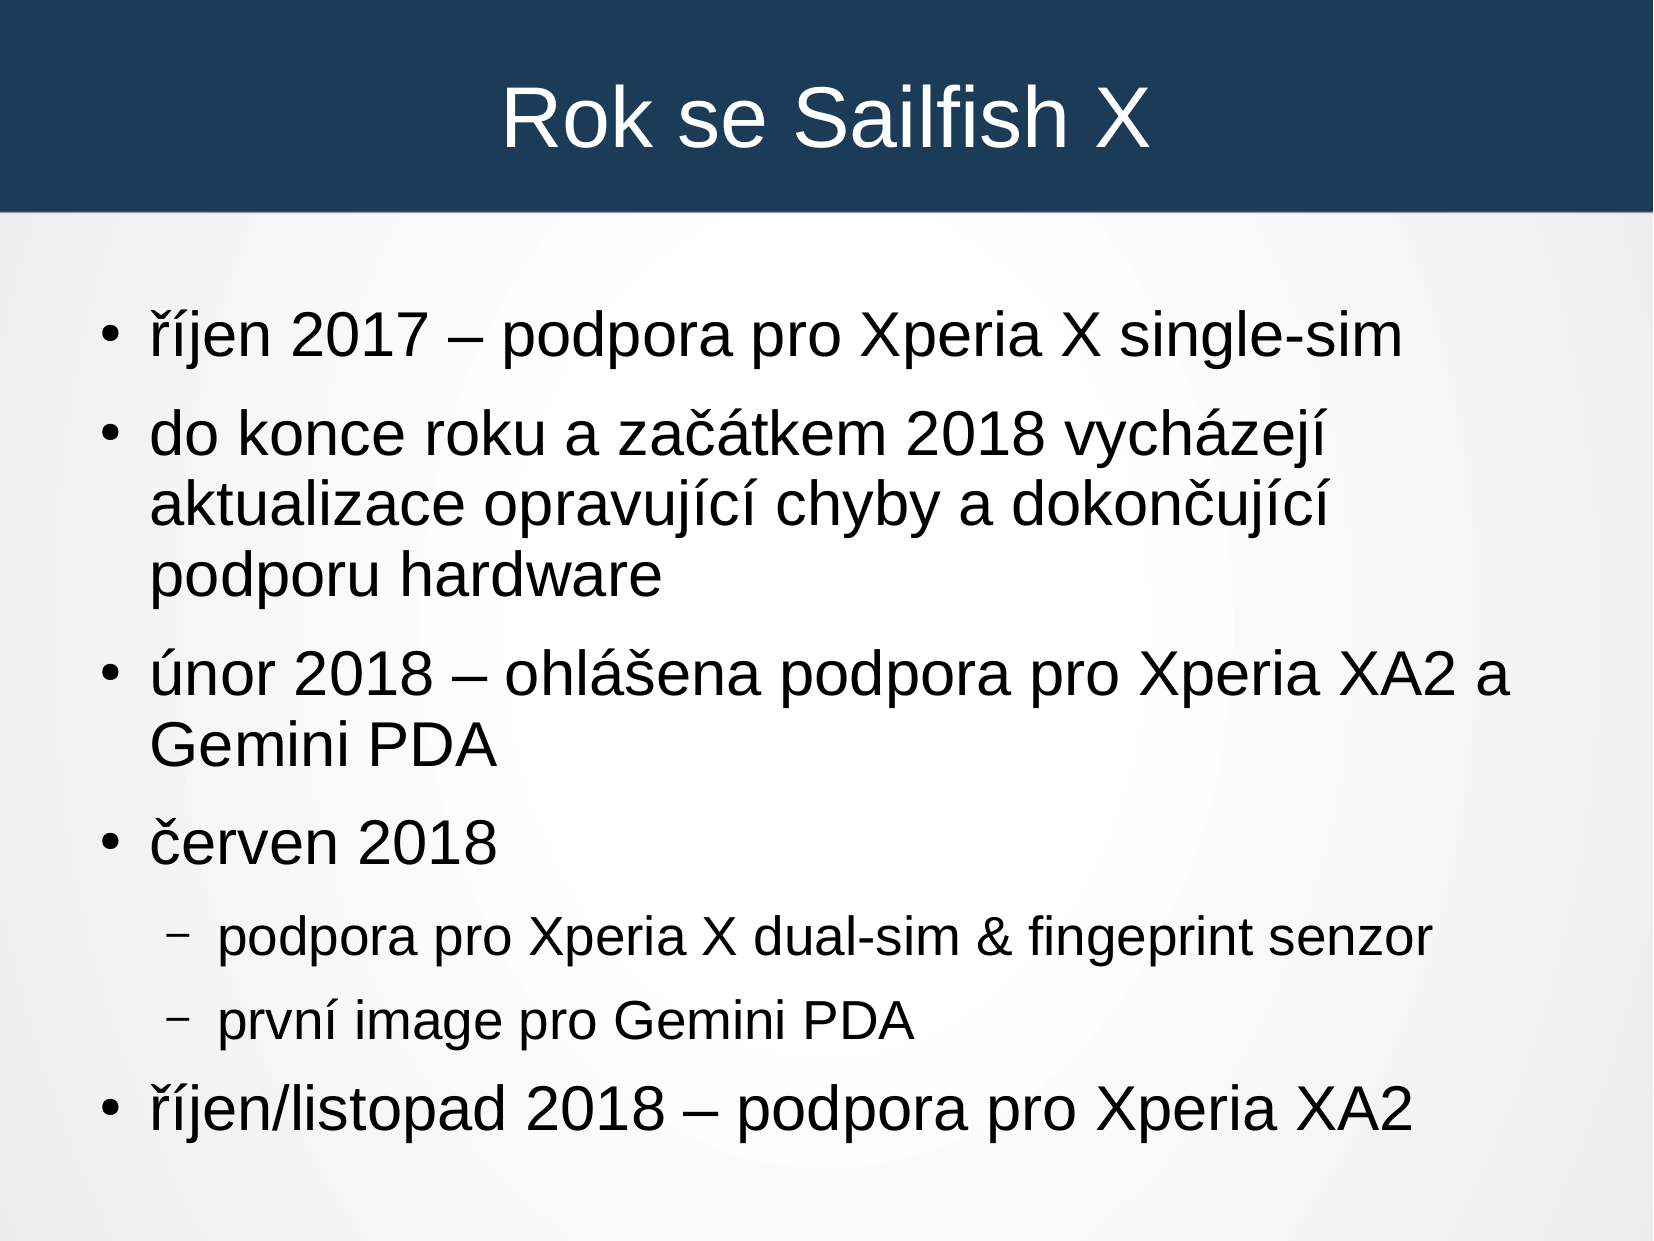

# Rok se Sailfish X
říjen 2017 – podpora pro Xperia X single-sim
do konce roku a začátkem 2018 vycházejí aktualizace opravující chyby a dokončující podporu hardware
únor 2018 – ohlášena podpora pro Xperia XA2 a Gemini PDA
červen 2018
podpora pro Xperia X dual-sim & fingeprint senzor
první image pro Gemini PDA
říjen/listopad 2018 – podpora pro Xperia XA2
5